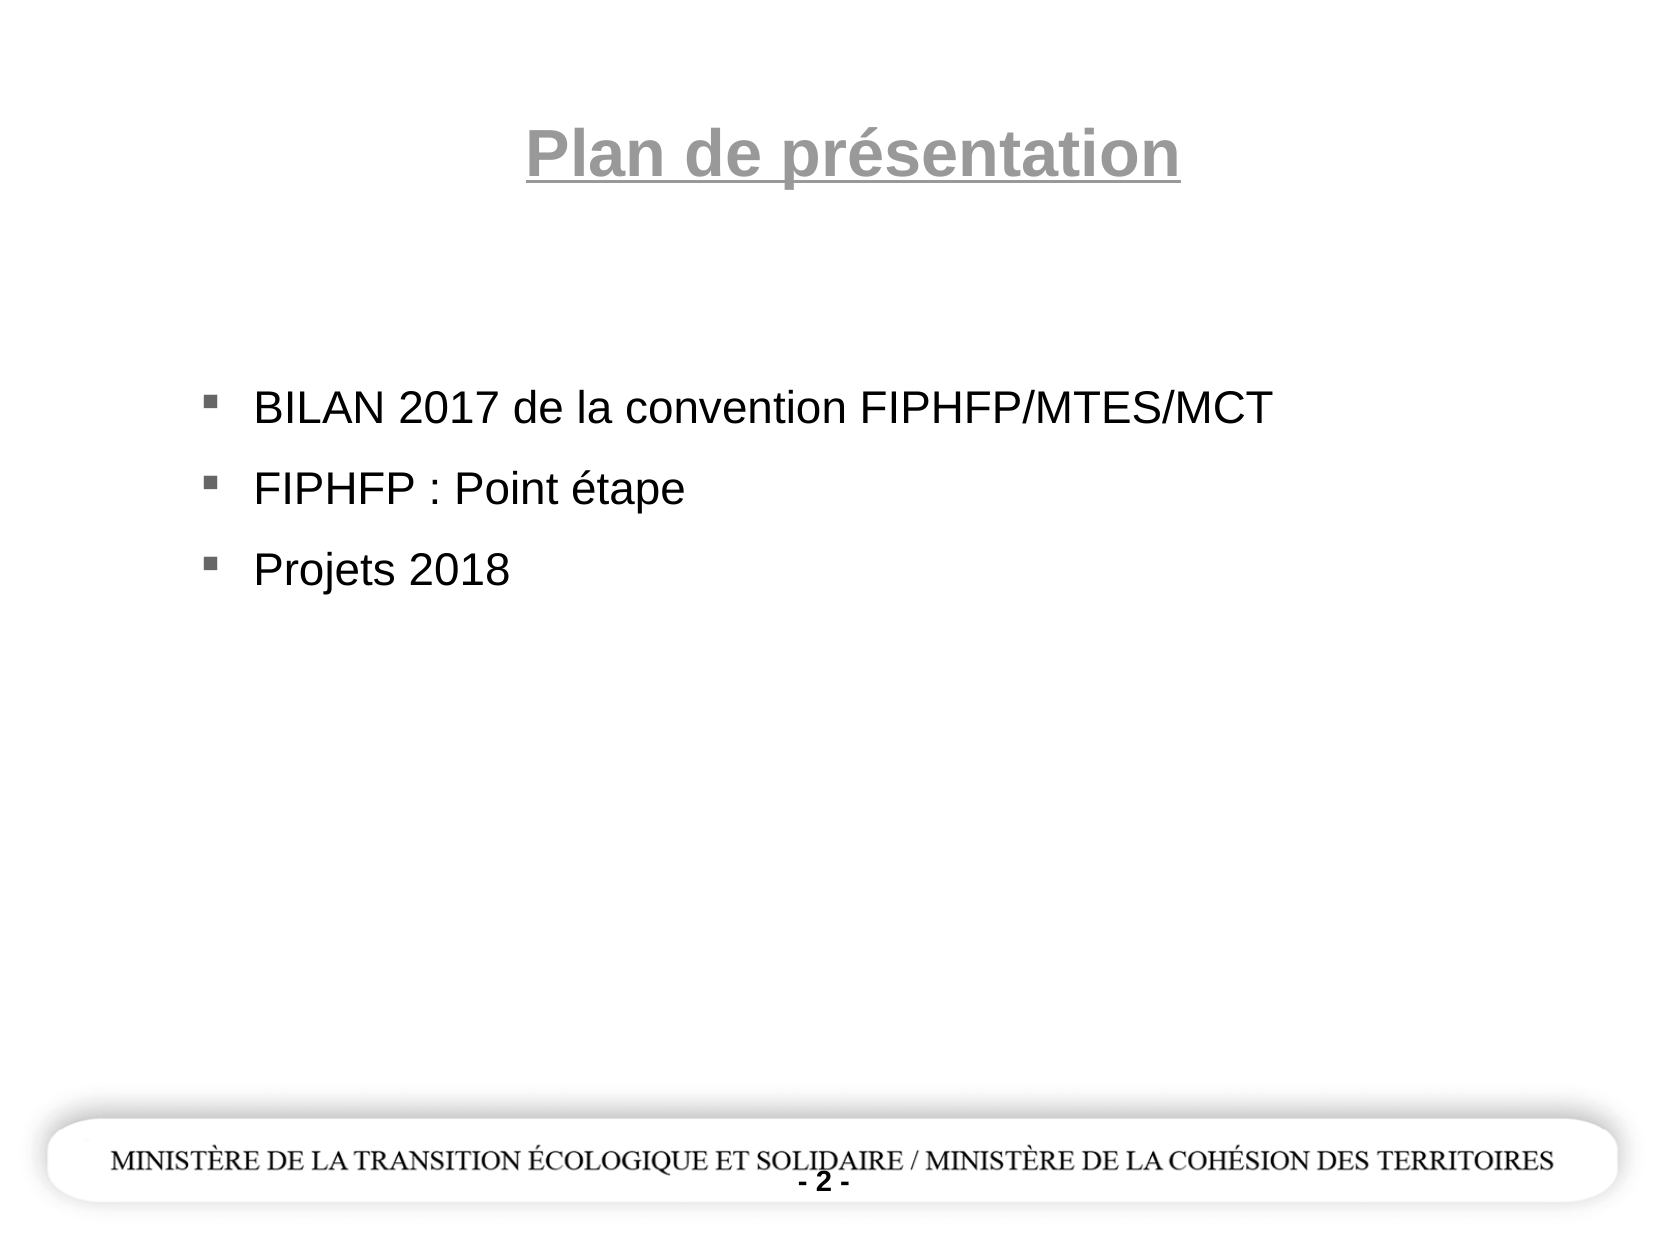

# Plan de présentation
BILAN 2017 de la convention FIPHFP/MTES/MCT
FIPHFP : Point étape
Projets 2018